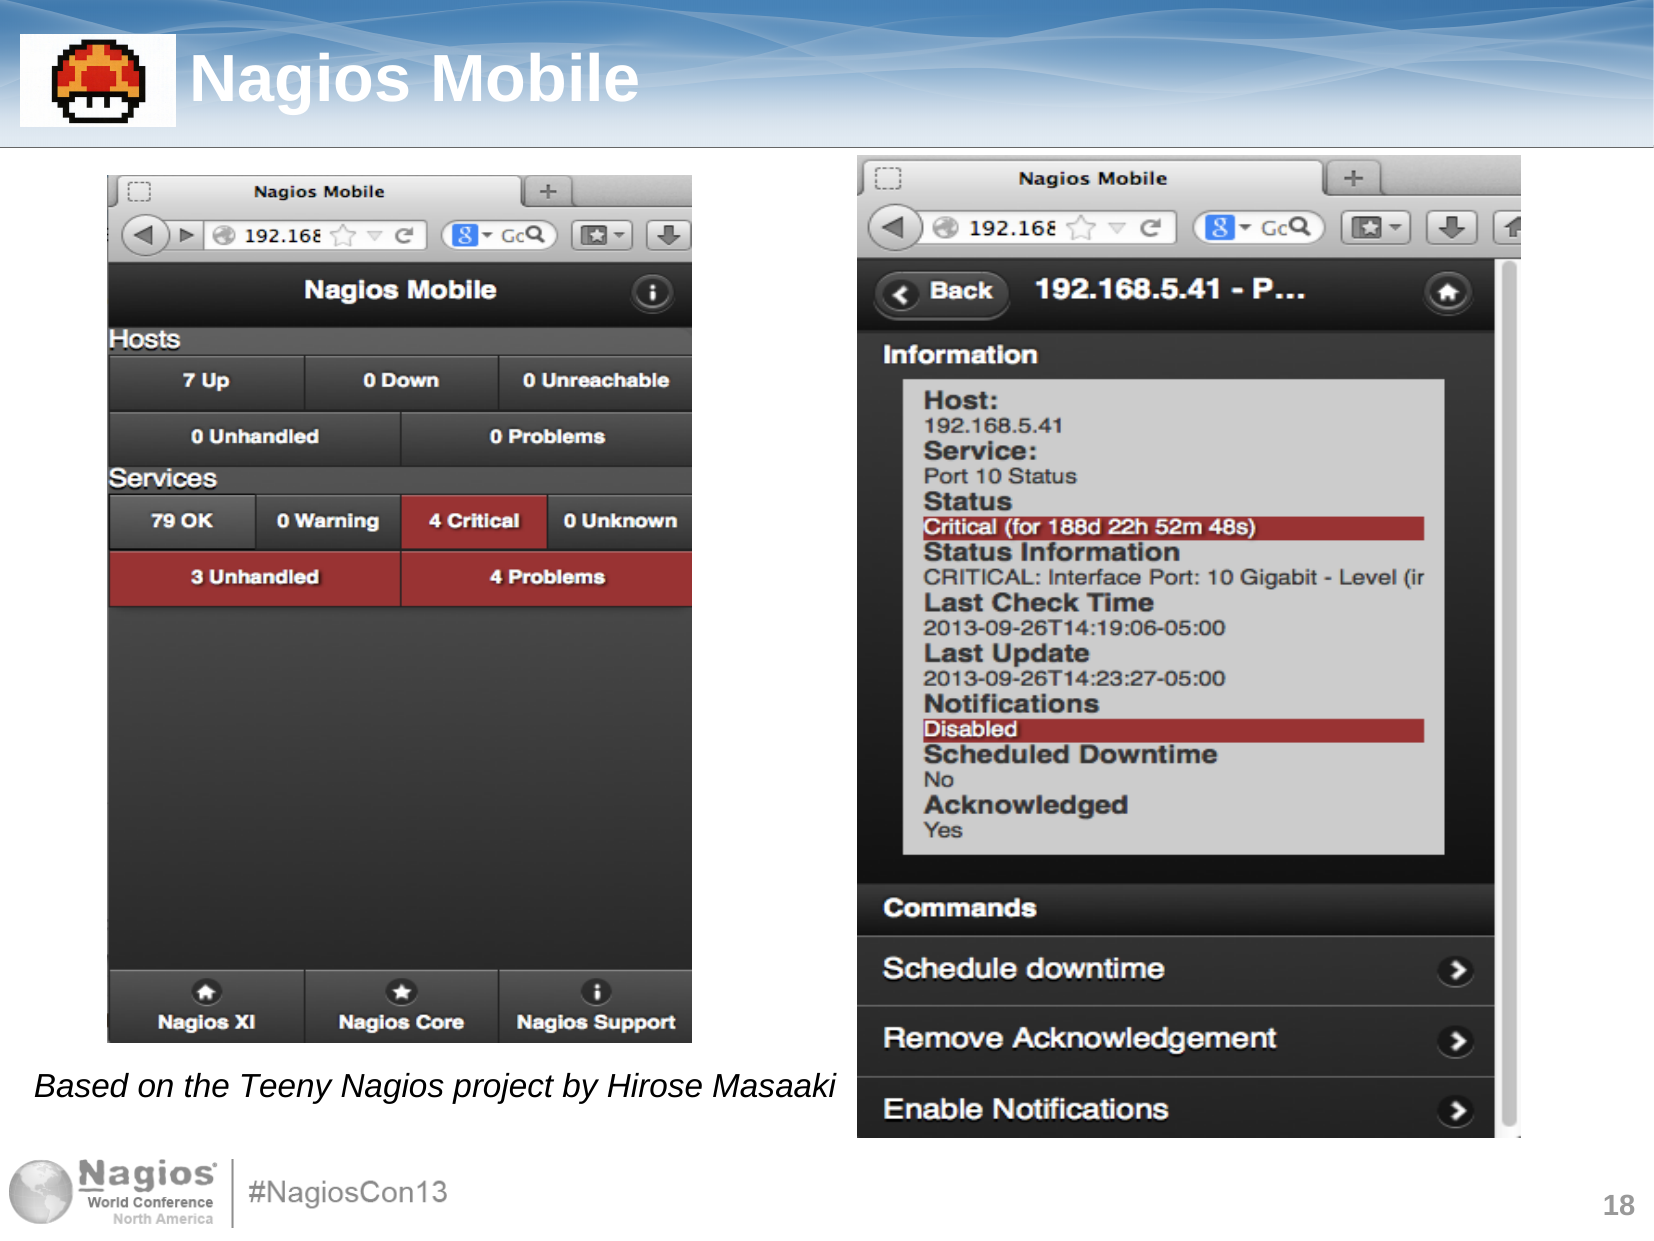

# Nagios Mobile
| Based on the Teeny Nagios project by Hirose Masaaki |
| --- |
18